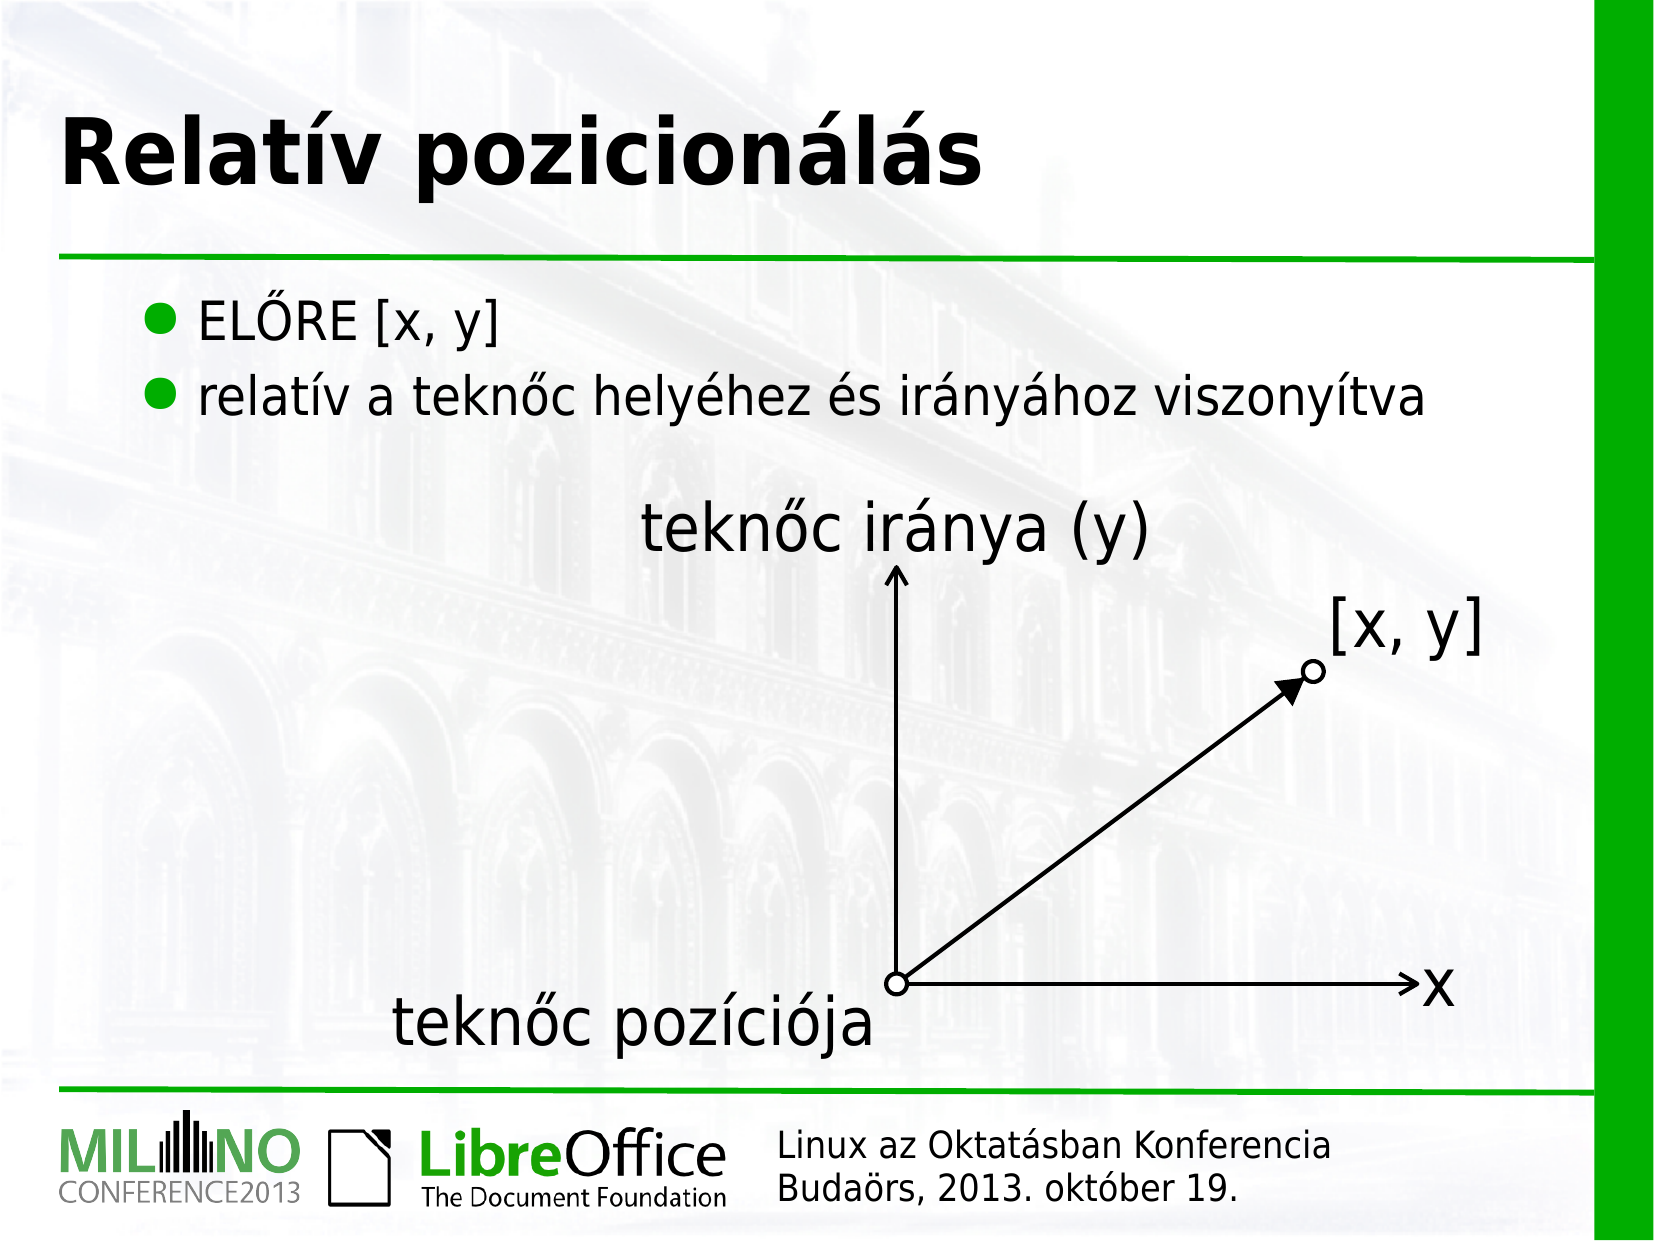

# Relatív pozicionálás
ELŐRE [x, y]
relatív a teknőc helyéhez és irányához viszonyítva
teknőc iránya (y)
[x, y]
x
teknőc pozíciója